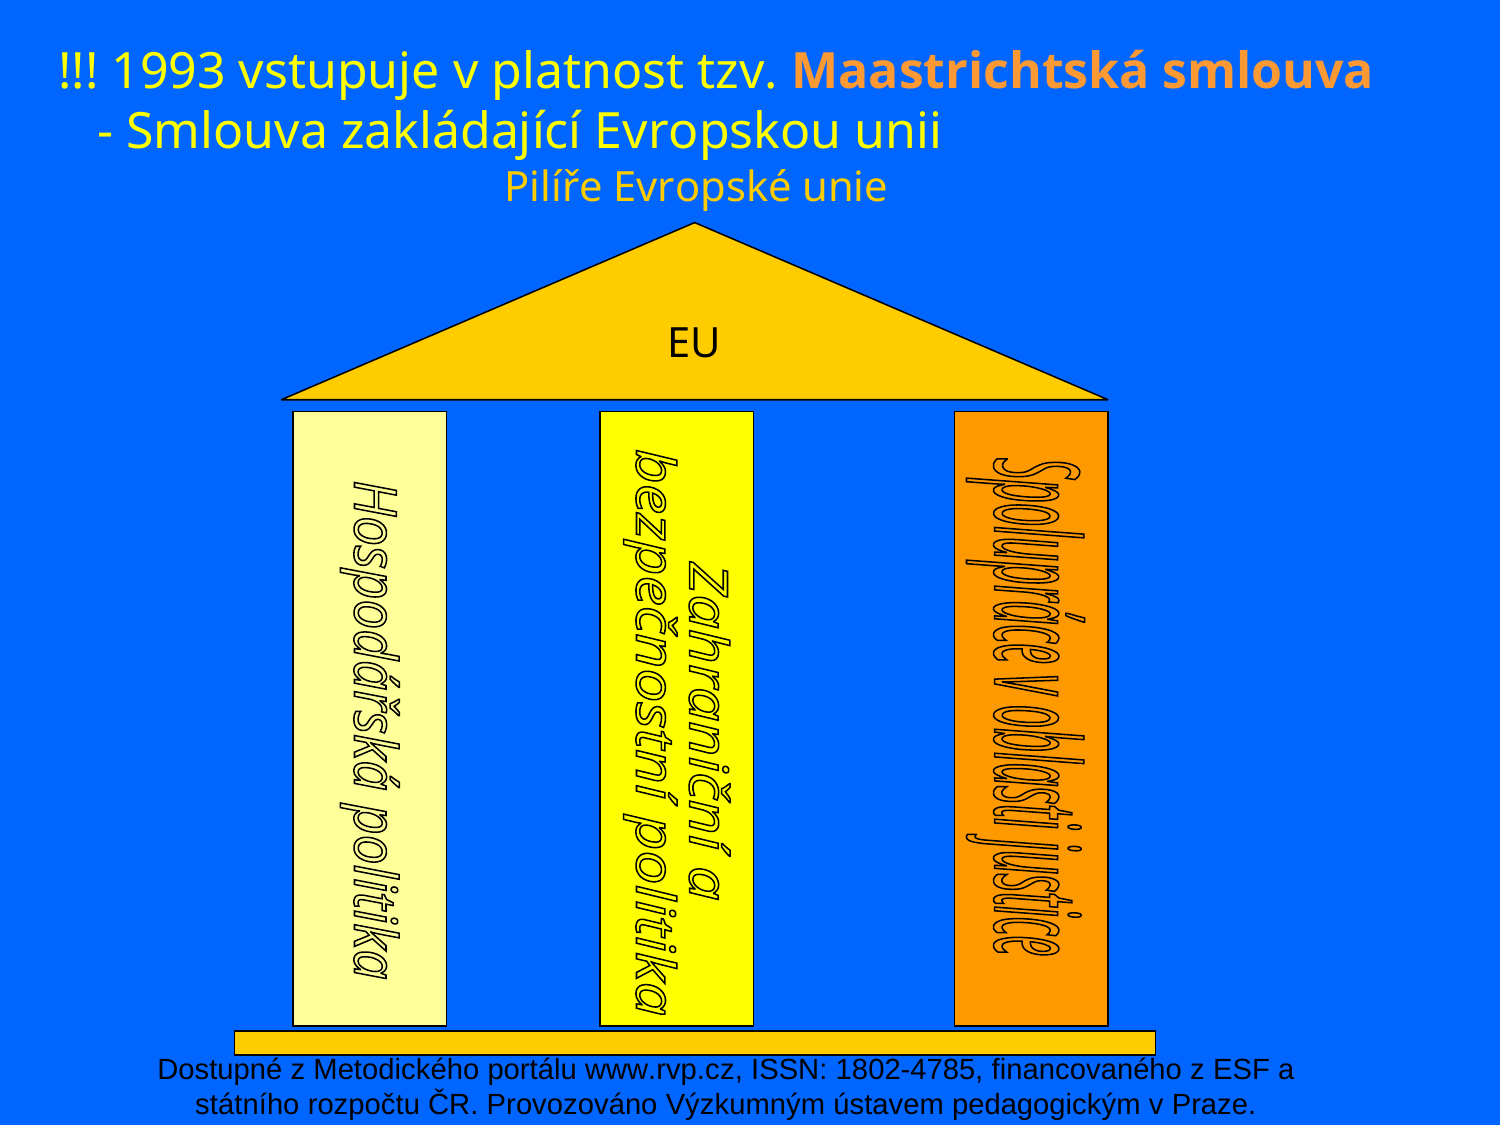

!!! 1993 vstupuje v platnost tzv. Maastrichtská smlouva
 - Smlouva zakládající Evropskou unii
Pilíře Evropské unie
EU
Spolupráce v oblasti justice
Zahraniční a
bezpečnostní politika
Hospodářská politika
Dostupné z Metodického portálu www.rvp.cz, ISSN: 1802-4785, financovaného z ESF a státního rozpočtu ČR. Provozováno Výzkumným ústavem pedagogickým v Praze.